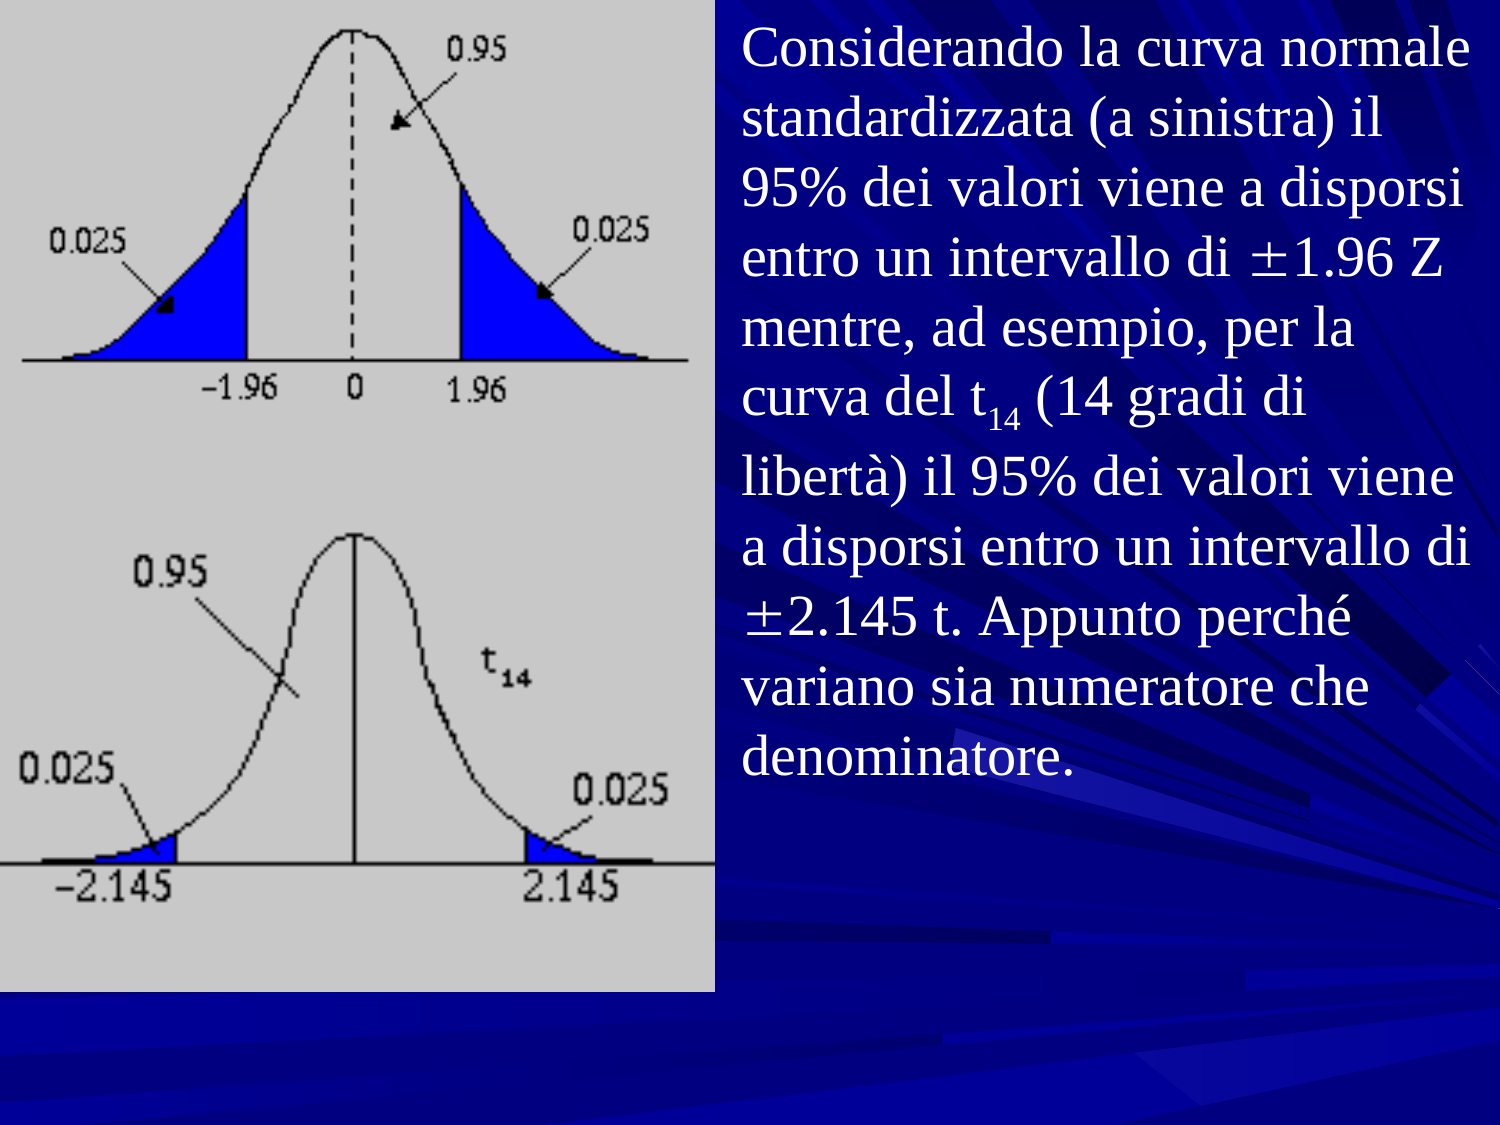

Considerando la curva normale standardizzata (a sinistra) il 95% dei valori viene a disporsi entro un intervallo di 1.96 Z mentre, ad esempio, per la curva del t14 (14 gradi di libertà) il 95% dei valori viene a disporsi entro un intervallo di 2.145 t. Appunto perché variano sia numeratore che denominatore.